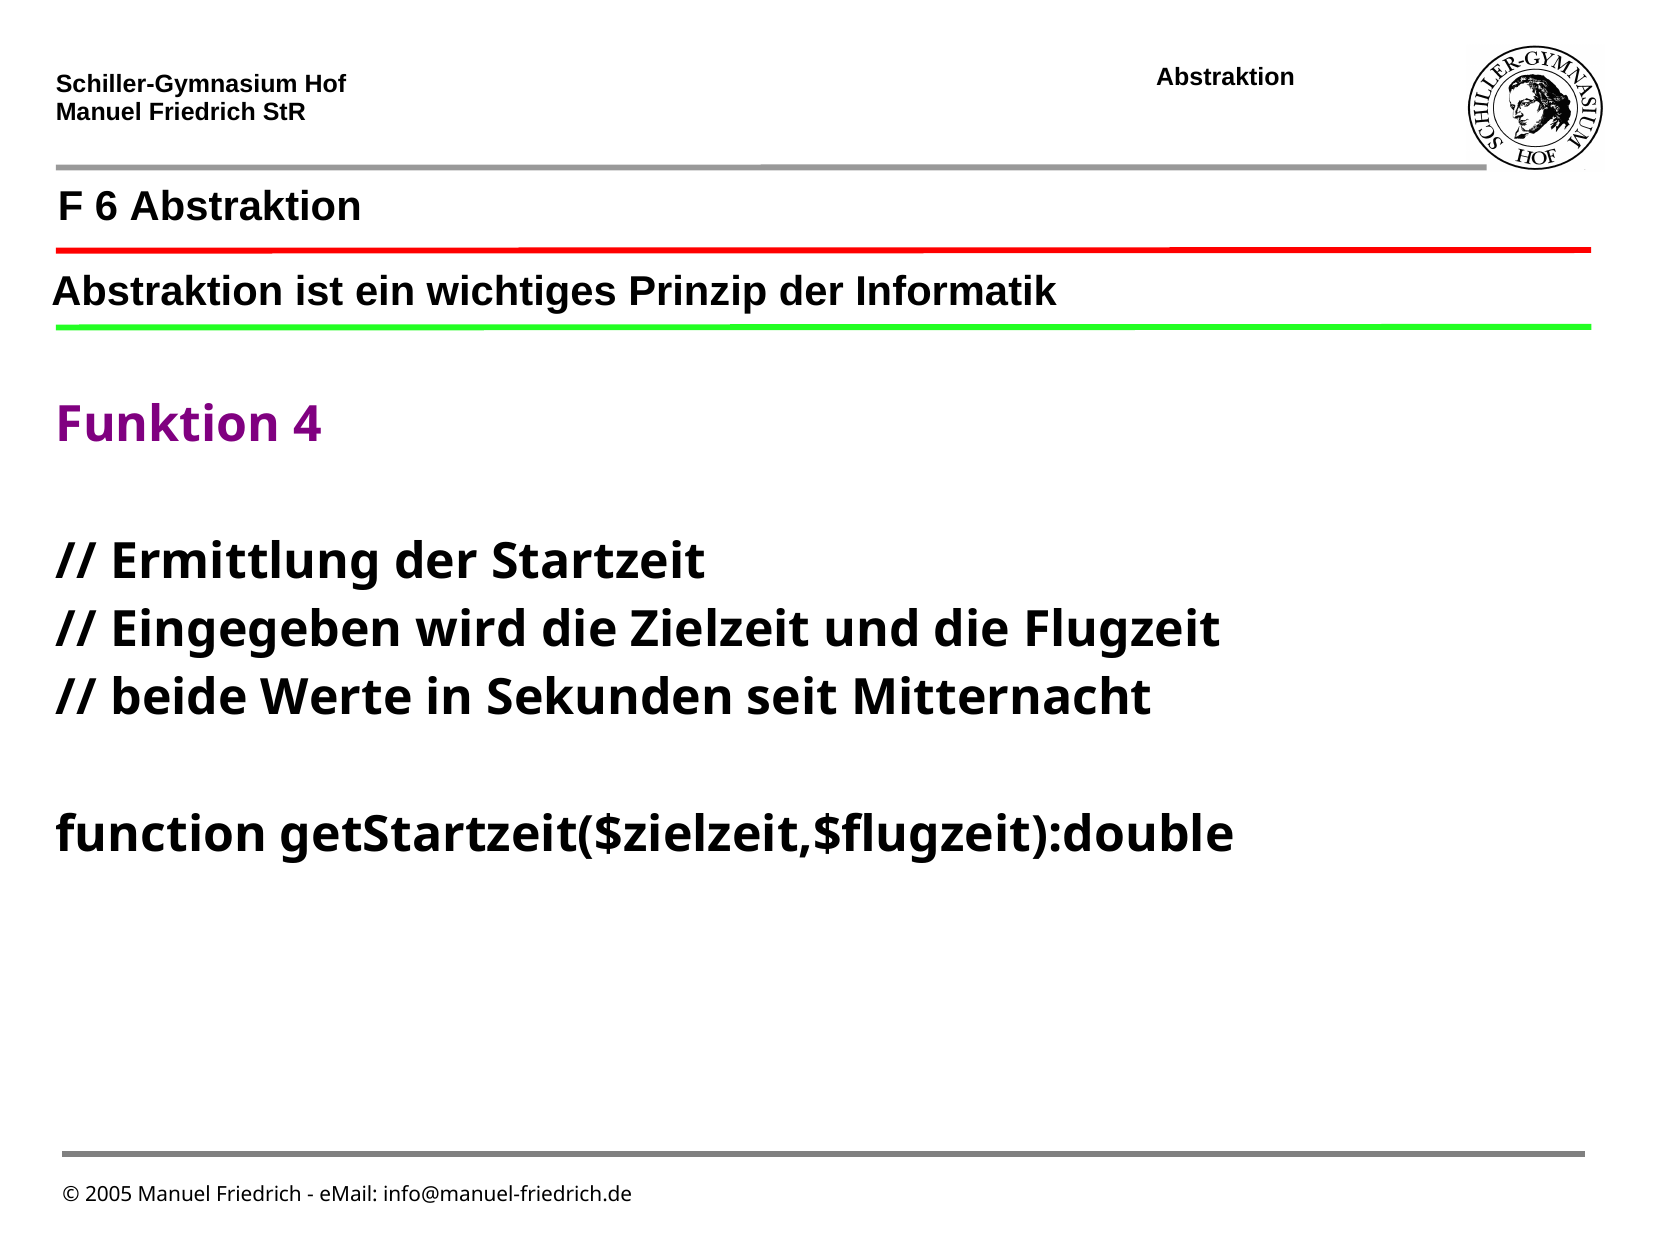

Abstraktion
Schiller-Gymnasium Hof
Manuel Friedrich StR
F 6 Abstraktion
Abstraktion ist ein wichtiges Prinzip der Informatik
Funktion 4
// Ermittlung der Startzeit
// Eingegeben wird die Zielzeit und die Flugzeit
// beide Werte in Sekunden seit Mitternacht
function getStartzeit($zielzeit,$flugzeit):double
© 2005 Manuel Friedrich - eMail: info@manuel-friedrich.de